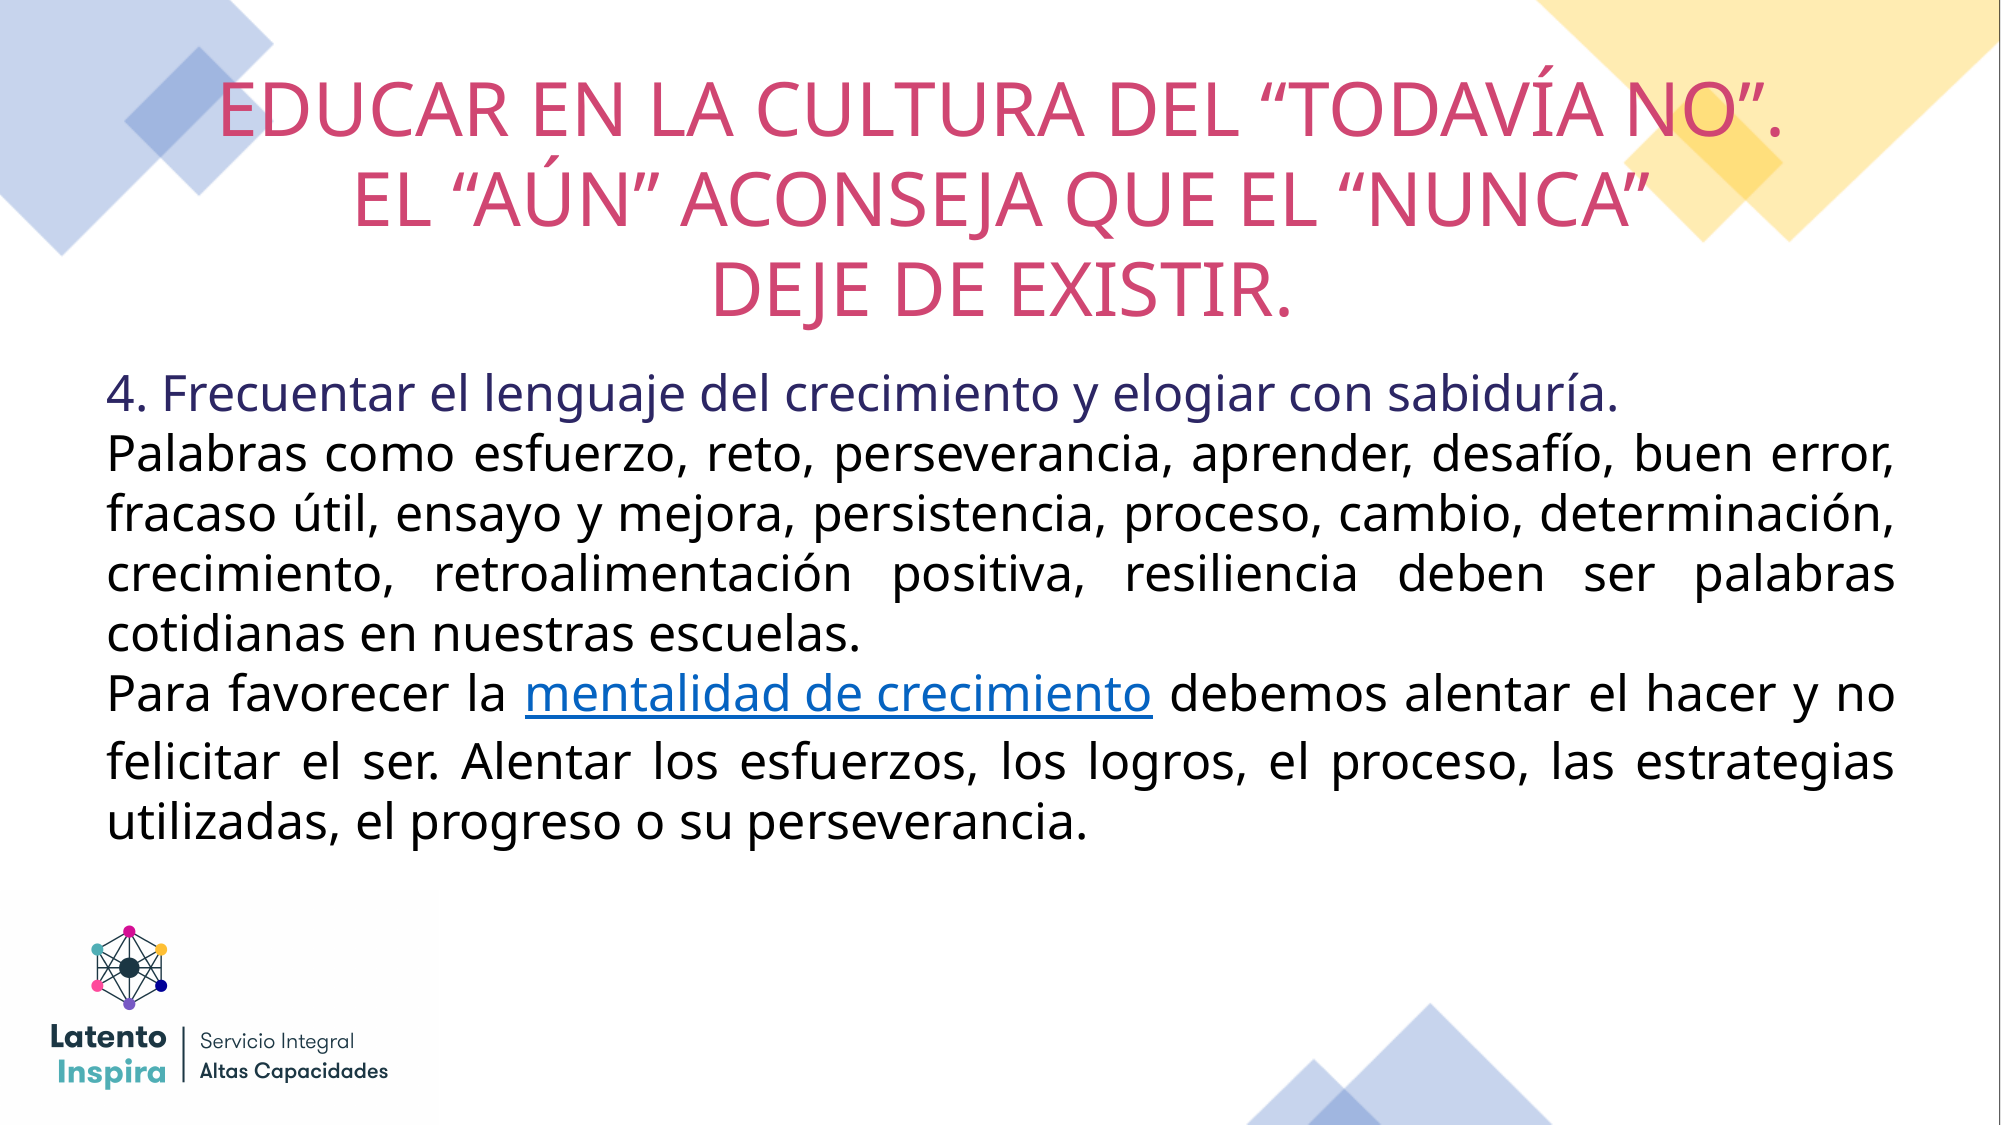

EDUCAR EN LA CULTURA DEL “TODAVÍA NO”.
EL “AÚN” ACONSEJA QUE EL “NUNCA”
DEJE DE EXISTIR.
4. Frecuentar el lenguaje del crecimiento y elogiar con sabiduría.
Palabras como esfuerzo, reto, perseverancia, aprender, desafío, buen error, fracaso útil, ensayo y mejora, persistencia, proceso, cambio, determinación, crecimiento, retroalimentación positiva, resiliencia deben ser palabras cotidianas en nuestras escuelas.
Para favorecer la mentalidad de crecimiento debemos alentar el hacer y no felicitar el ser. Alentar los esfuerzos, los logros, el proceso, las estrategias utilizadas, el progreso o su perseverancia.